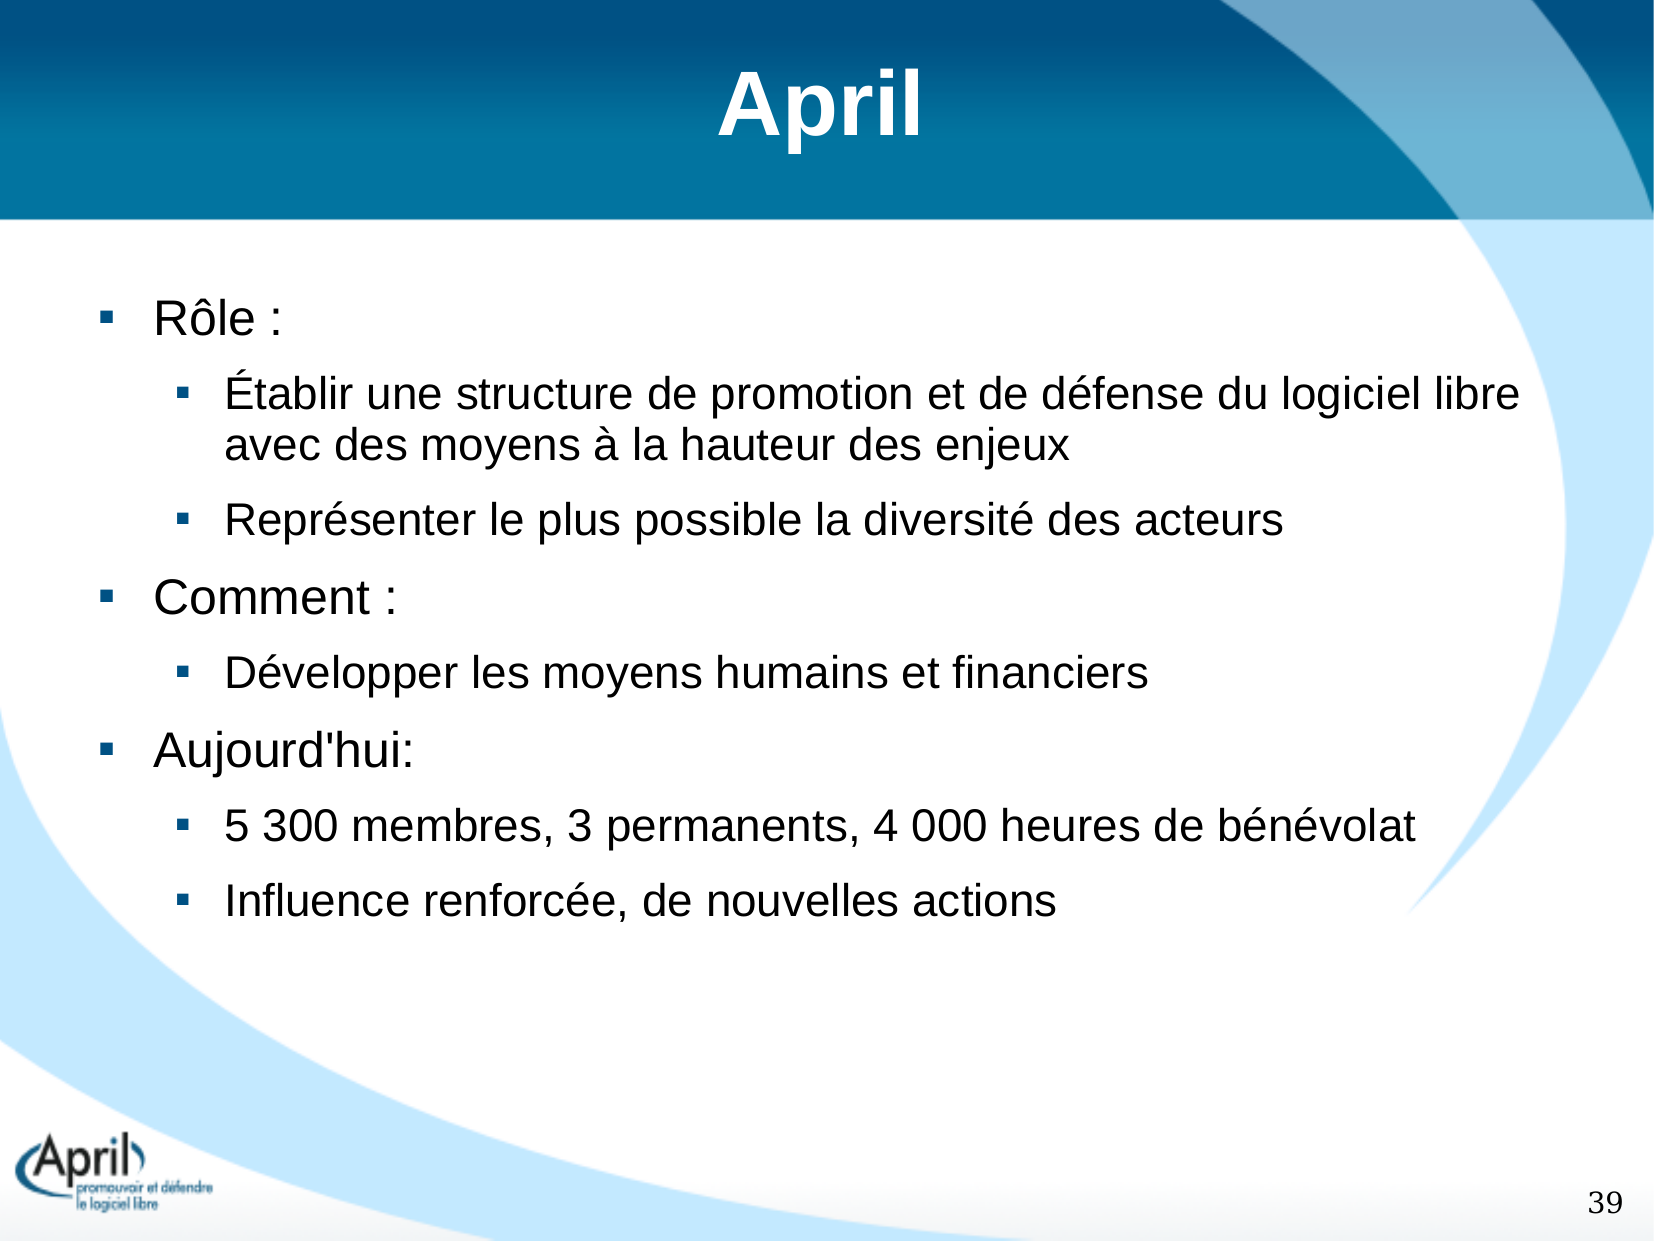

# April
Rôle :
Établir une structure de promotion et de défense du logiciel libre avec des moyens à la hauteur des enjeux
Représenter le plus possible la diversité des acteurs
Comment :
Développer les moyens humains et financiers
Aujourd'hui:
5 300 membres, 3 permanents, 4 000 heures de bénévolat
Influence renforcée, de nouvelles actions
39